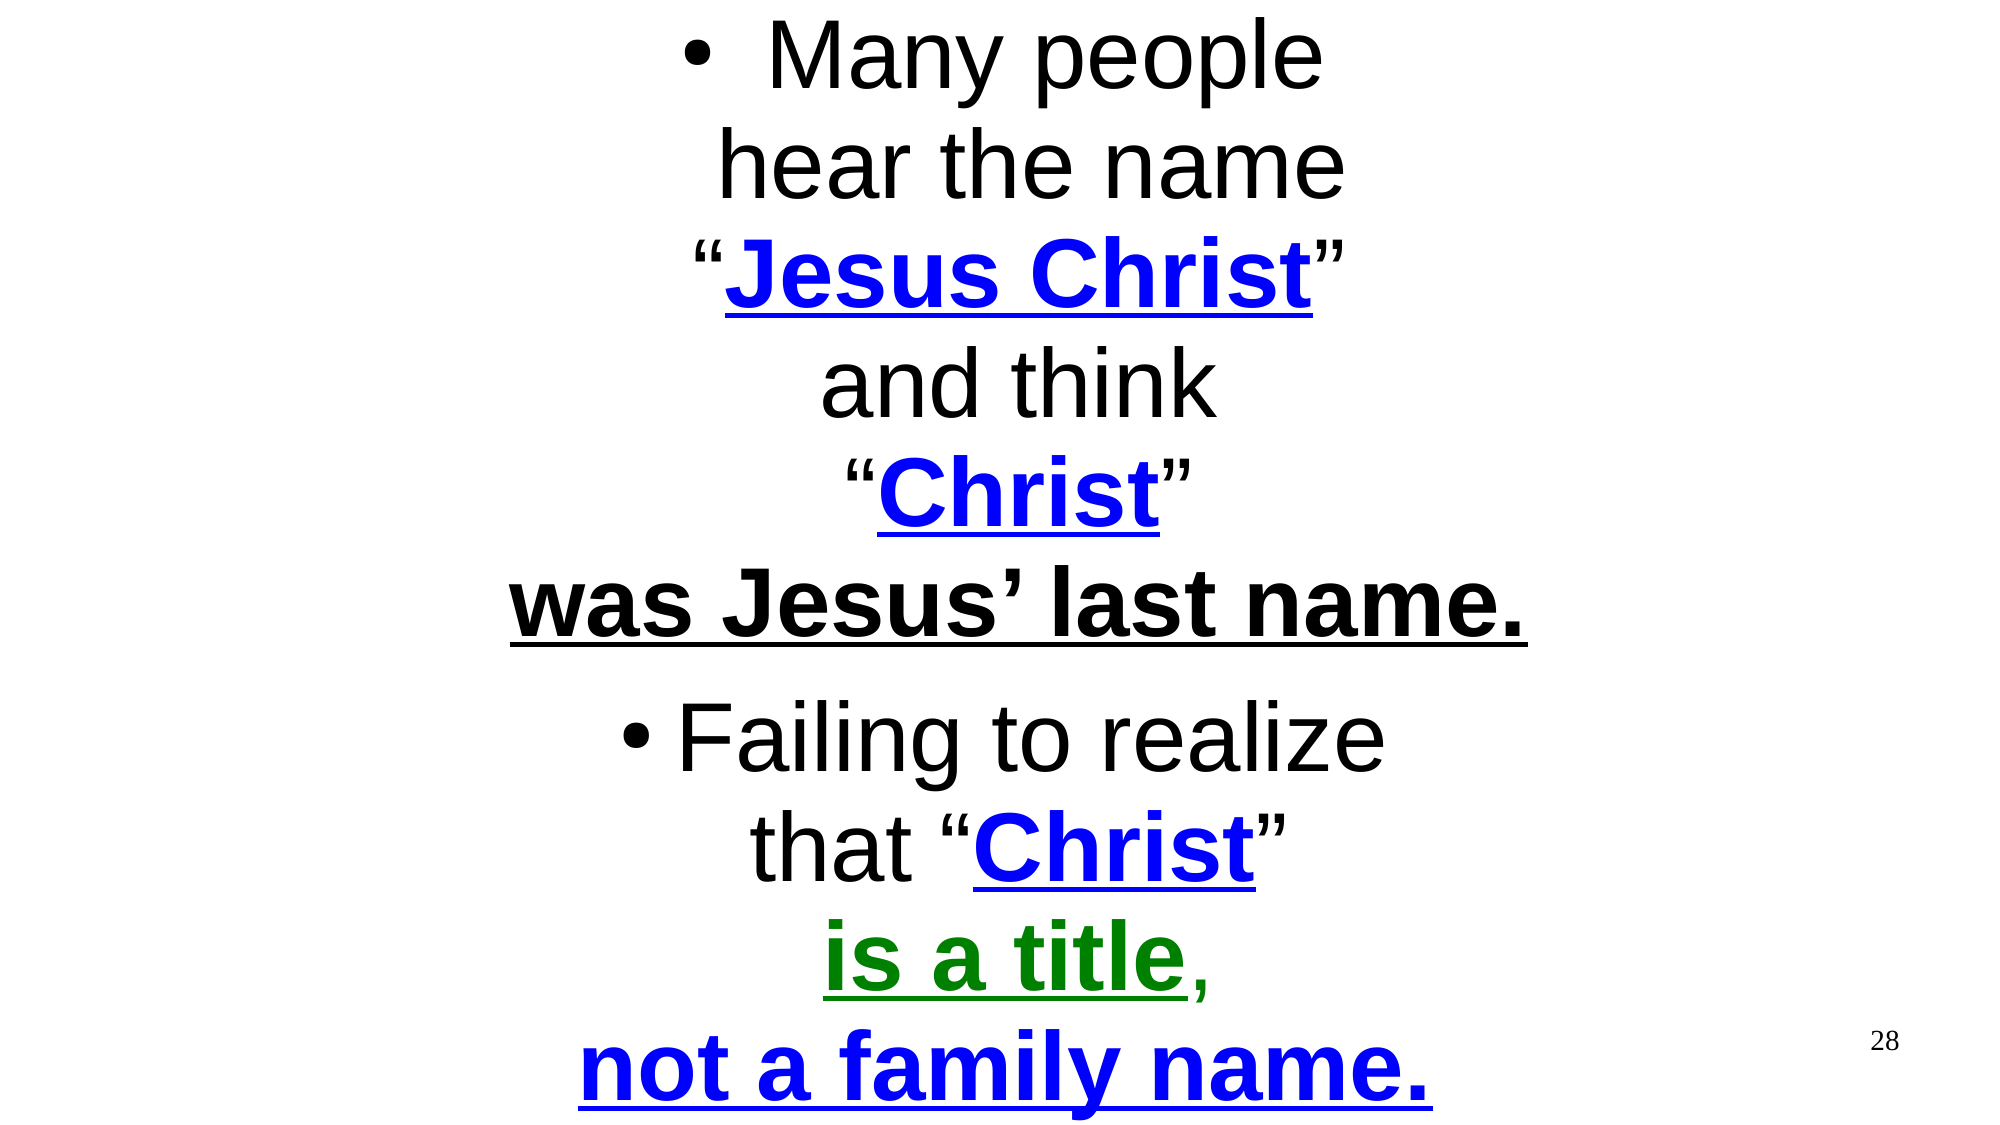

# Many people hear the name “Jesus Christ” and think “Christ” was Jesus’ last name.
Failing to realize
that “Christ”
is a title,
not a family name.
28